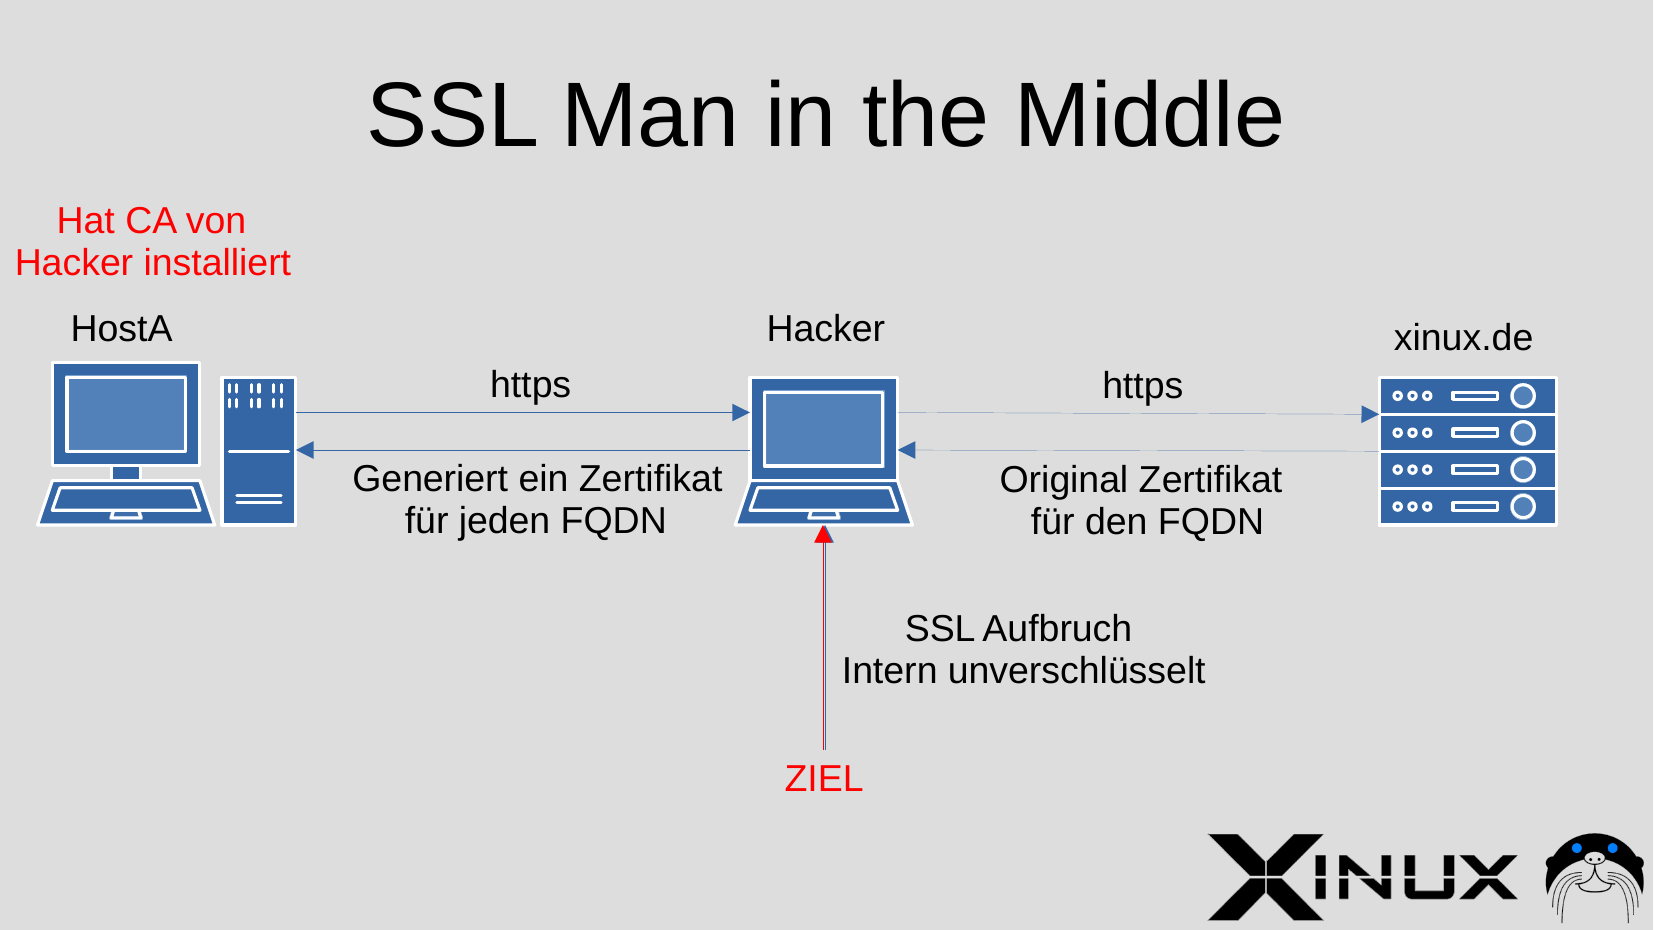

# SSL Man in the Middle
 Hat CA von
Hacker installiert
HostA
Hacker
xinux.de
https
https
Generiert ein Zertifikat
 für jeden FQDN
Original Zertifikat
 für den FQDN
 SSL Aufbruch
Intern unverschlüsselt
ZIEL